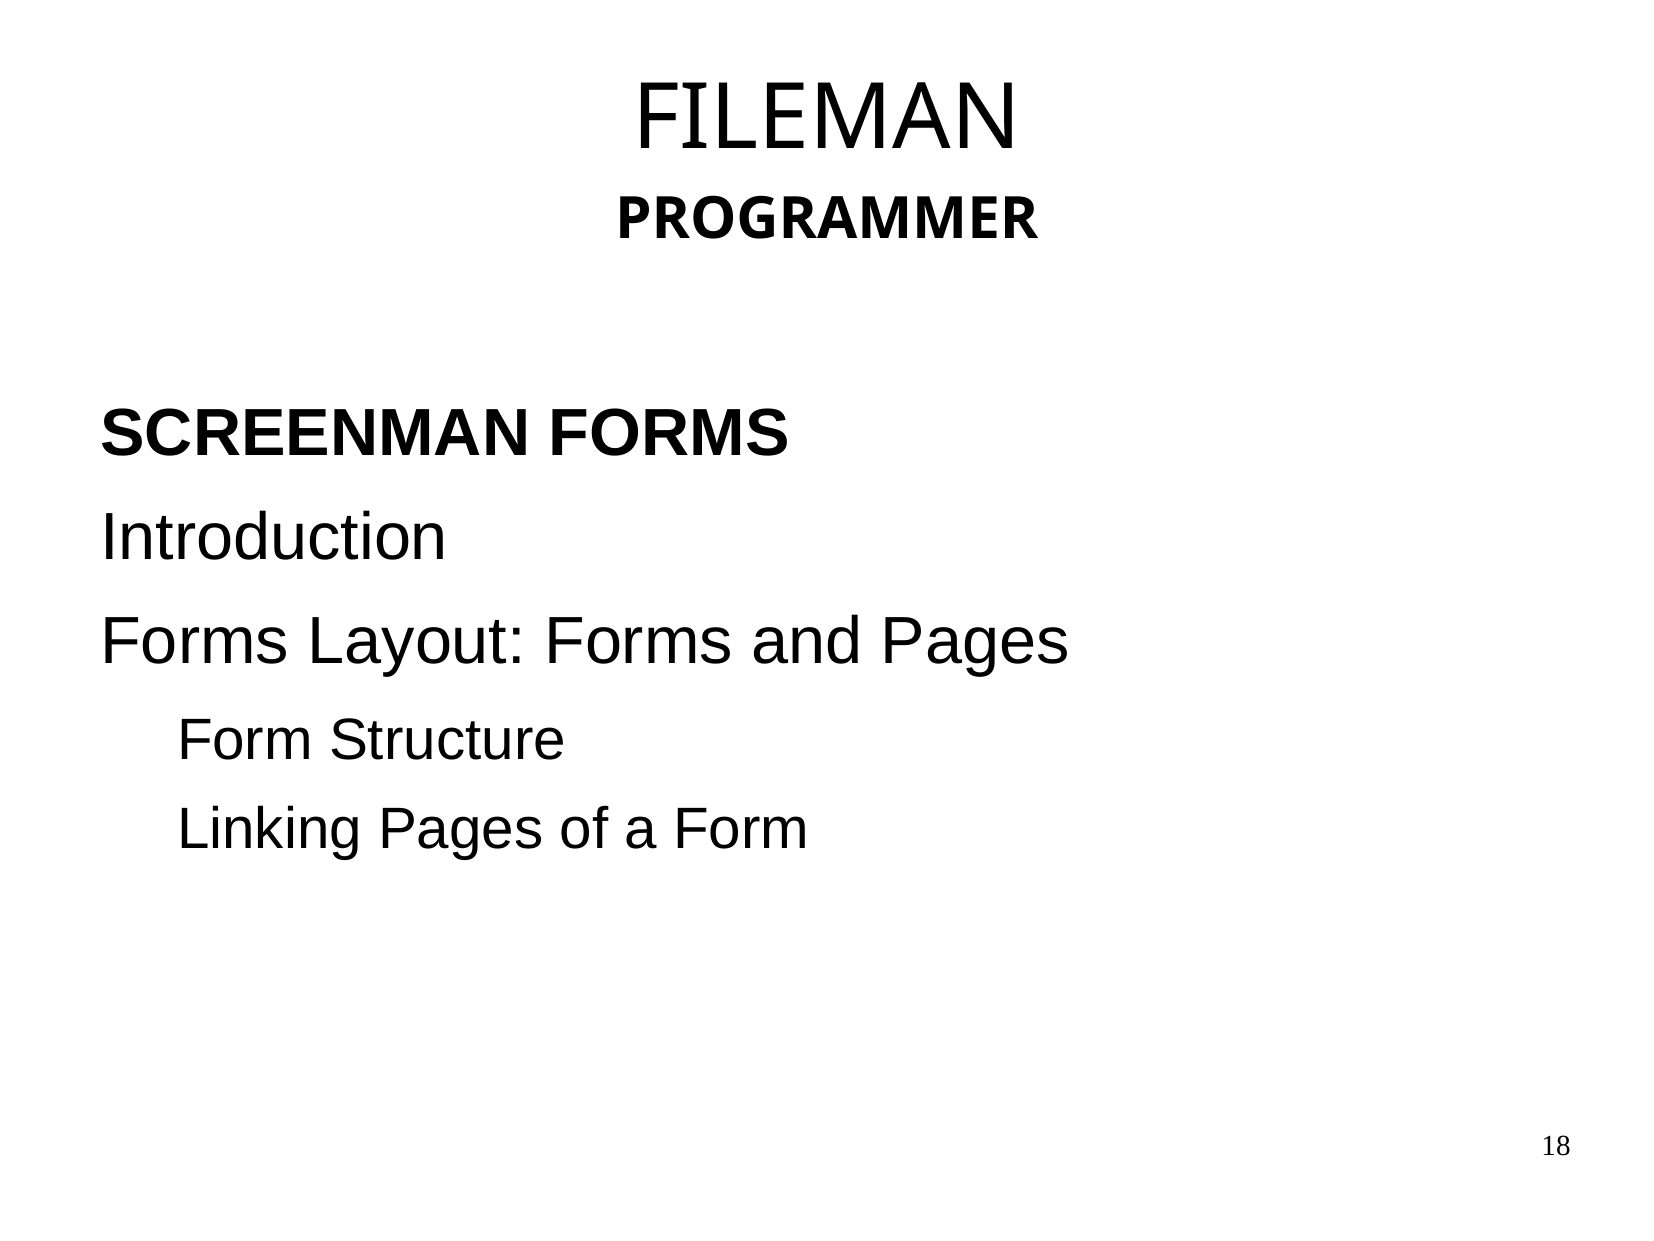

# FILEMAN PROGRAMMER
SCREENMAN FORMS
Introduction
Forms Layout: Forms and Pages
Form Structure
Linking Pages of a Form
18